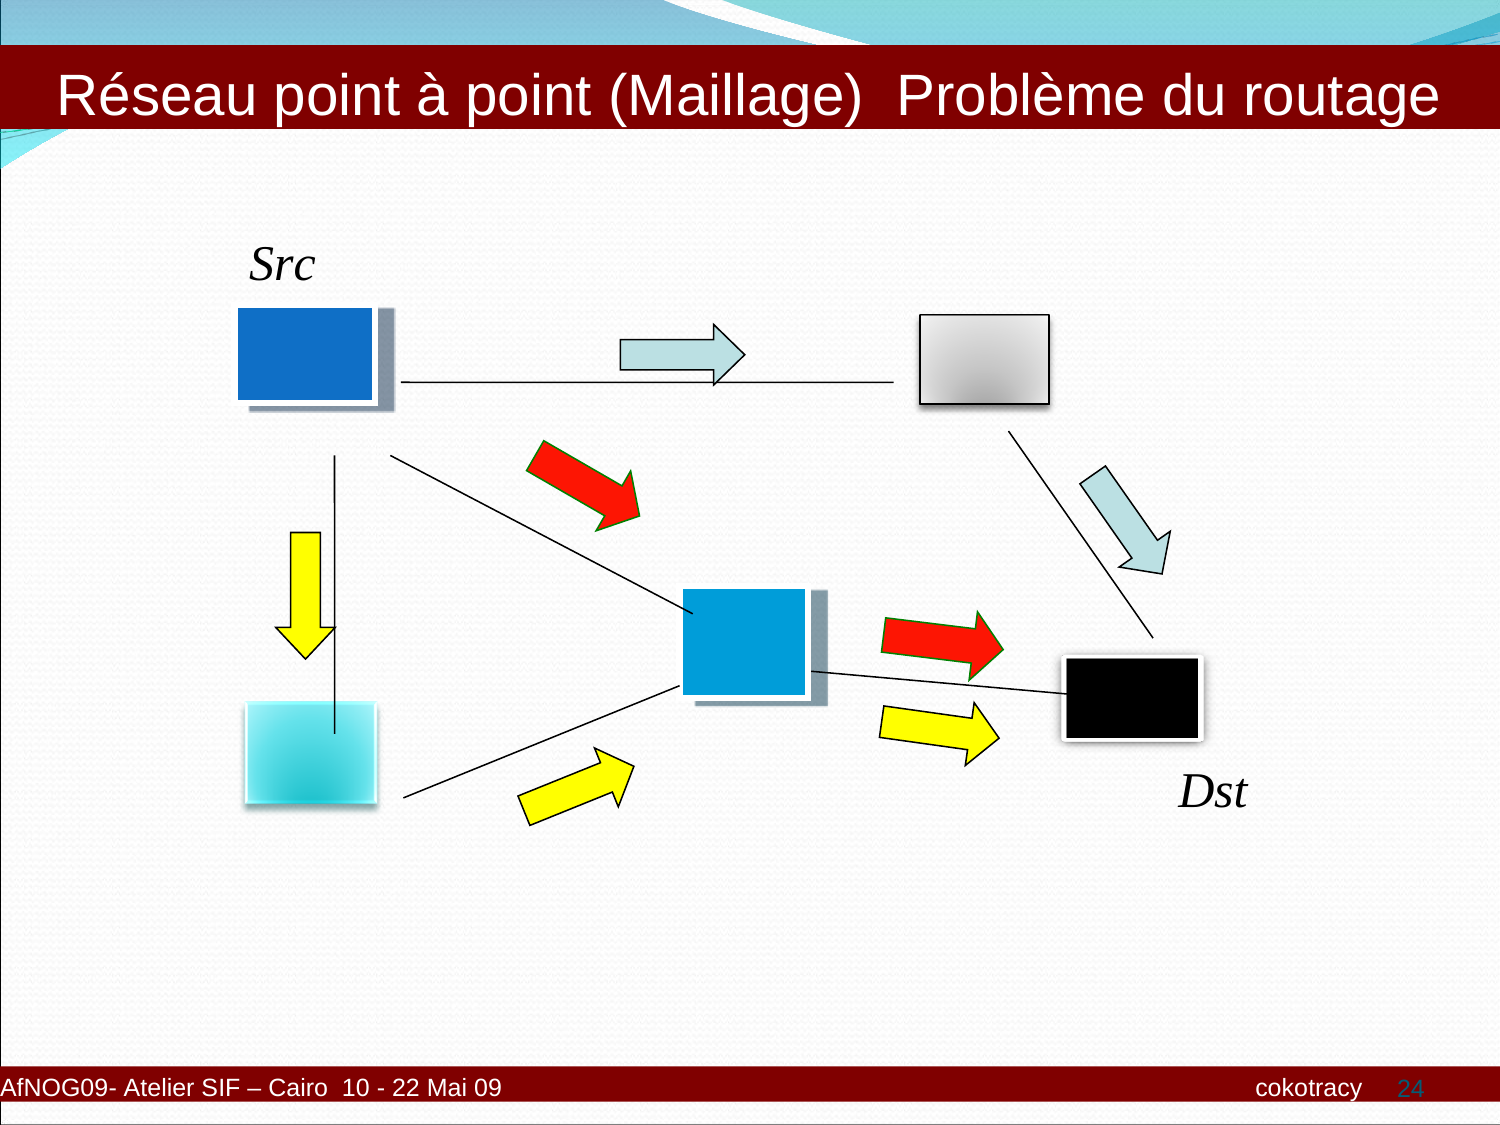

Réseau point à point (Maillage) Problème du routage
Src
Dst
AfNOG09- Atelier SIF – Cairo 10 - 22 Mai 09 cokotracy